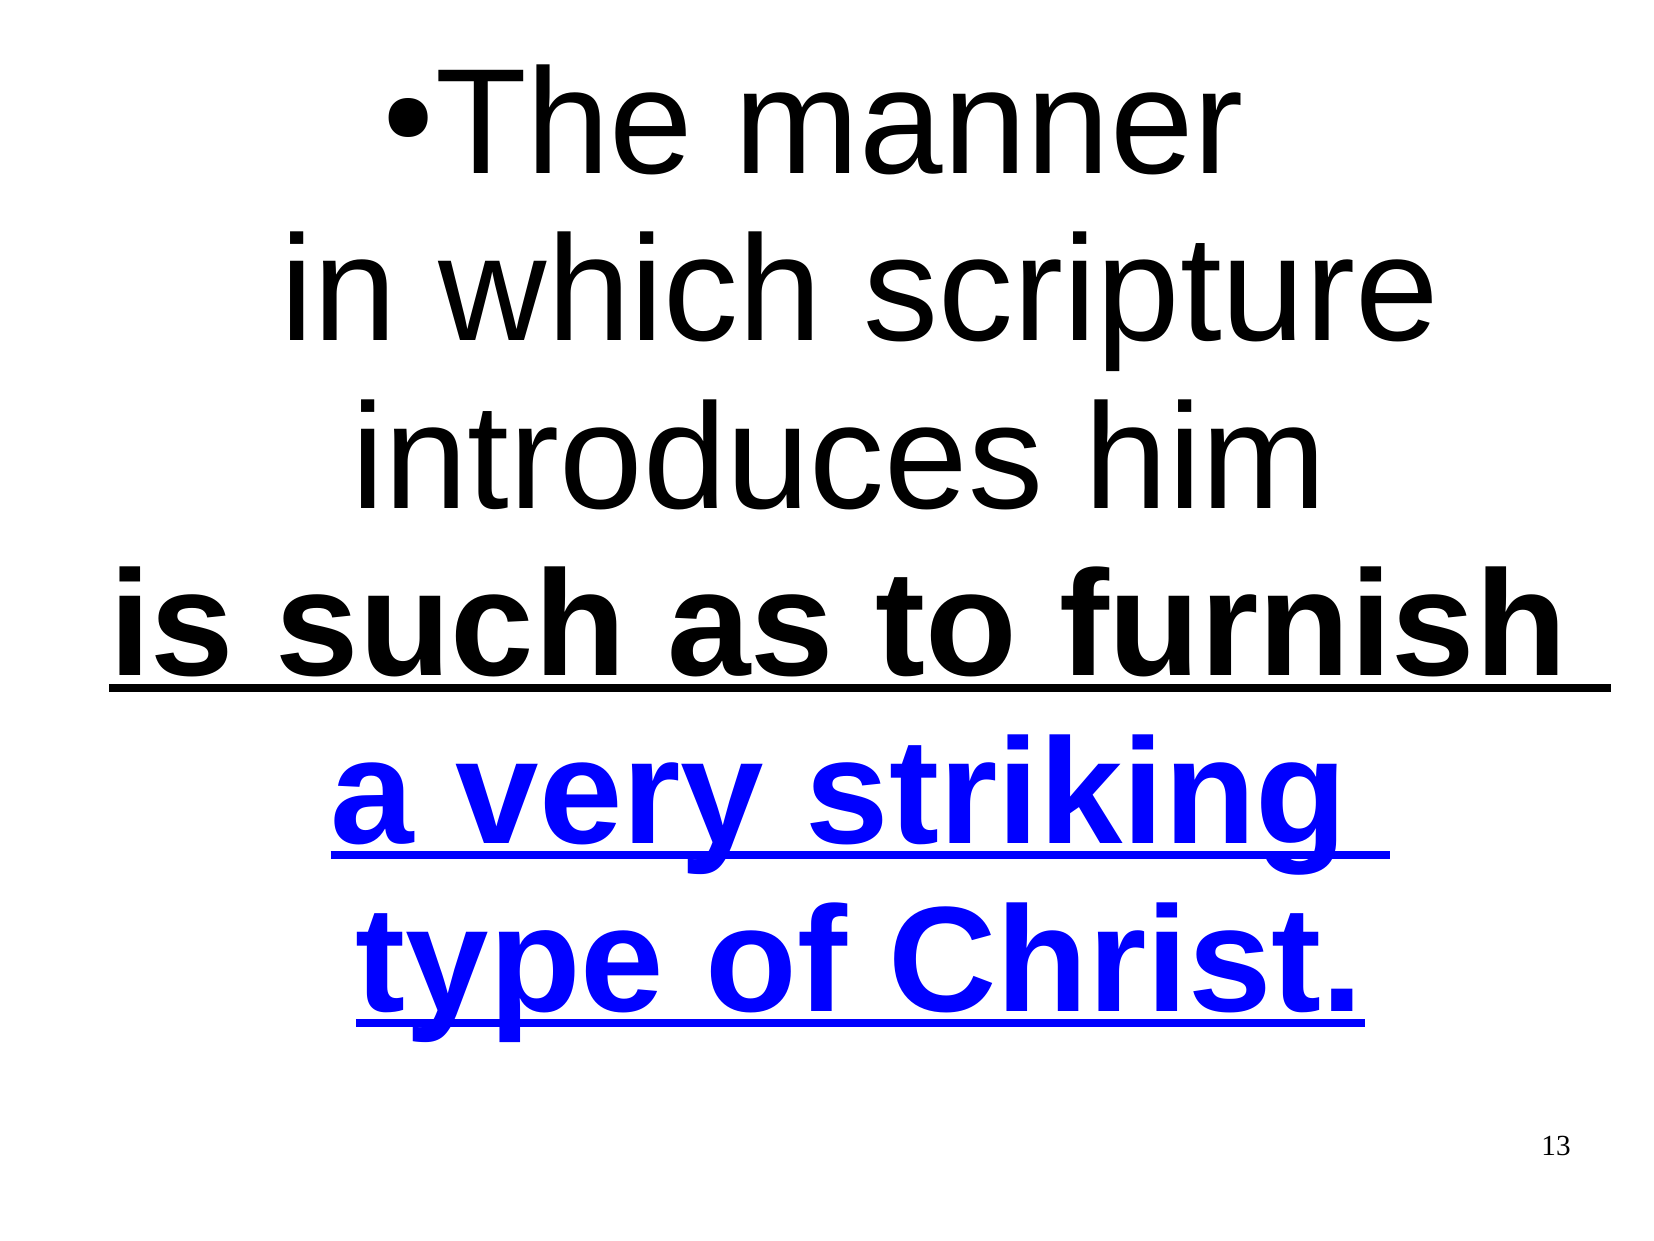

# The manner in which scripture introduces him is such as to furnish a very striking type of Christ.
13